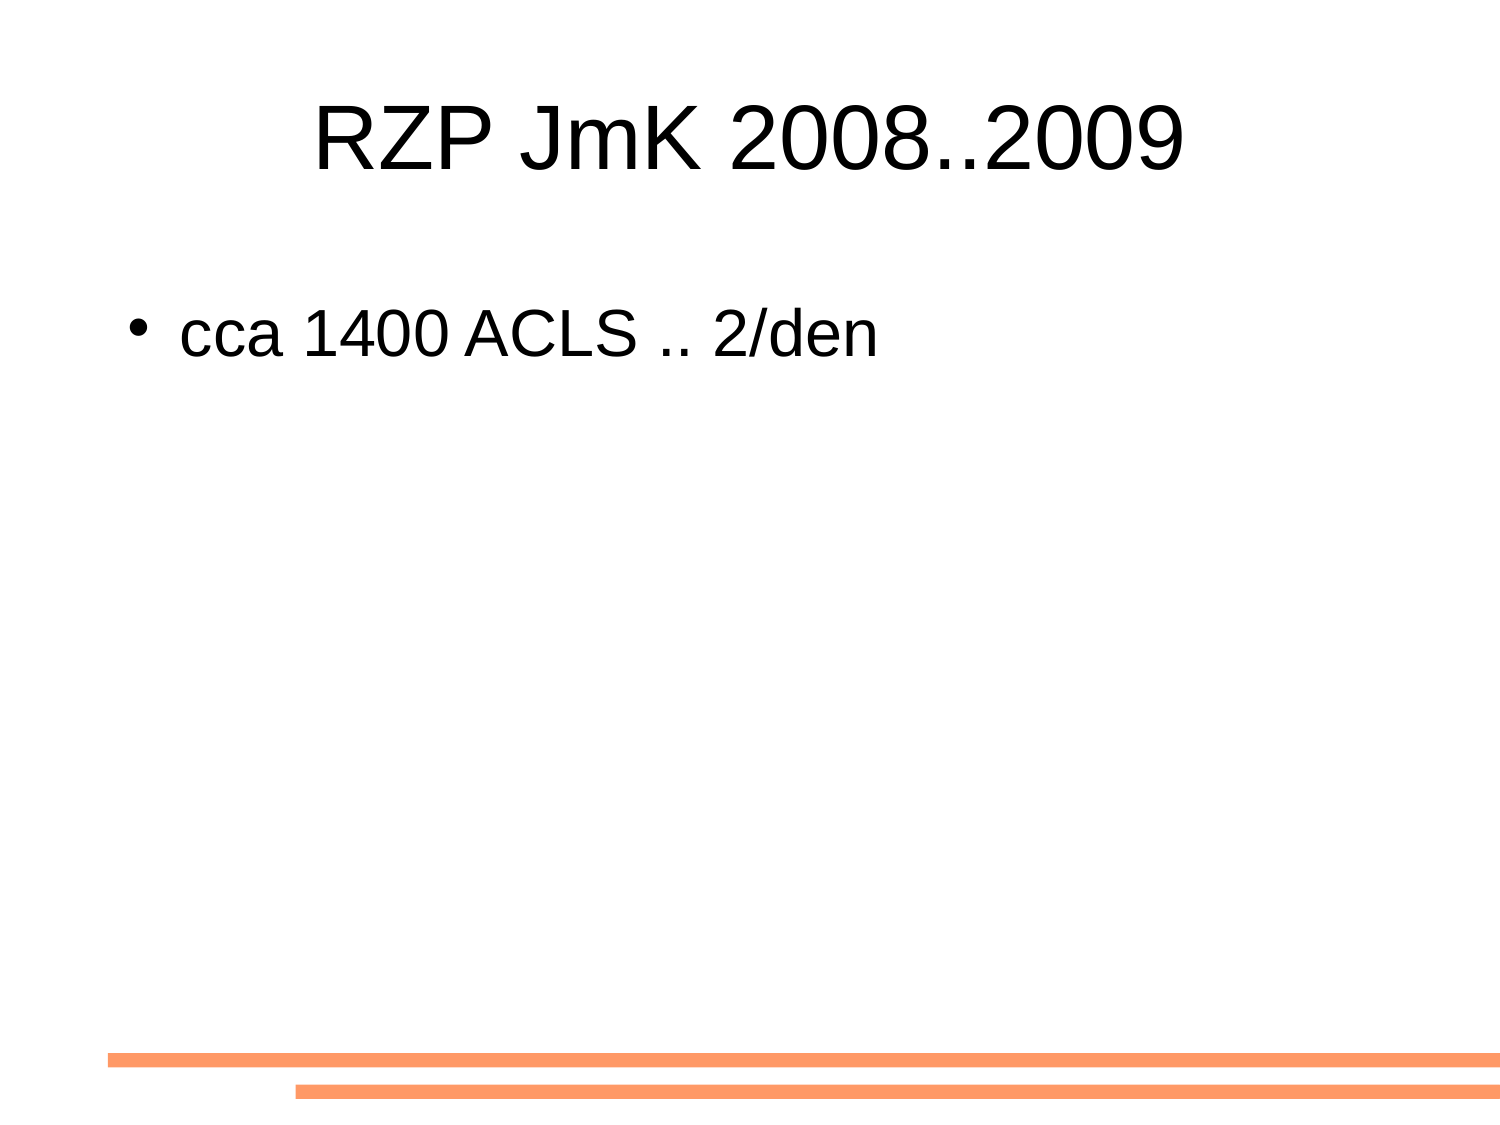

# RZP JmK 2008..2009
cca 1400 ACLS .. 2/den